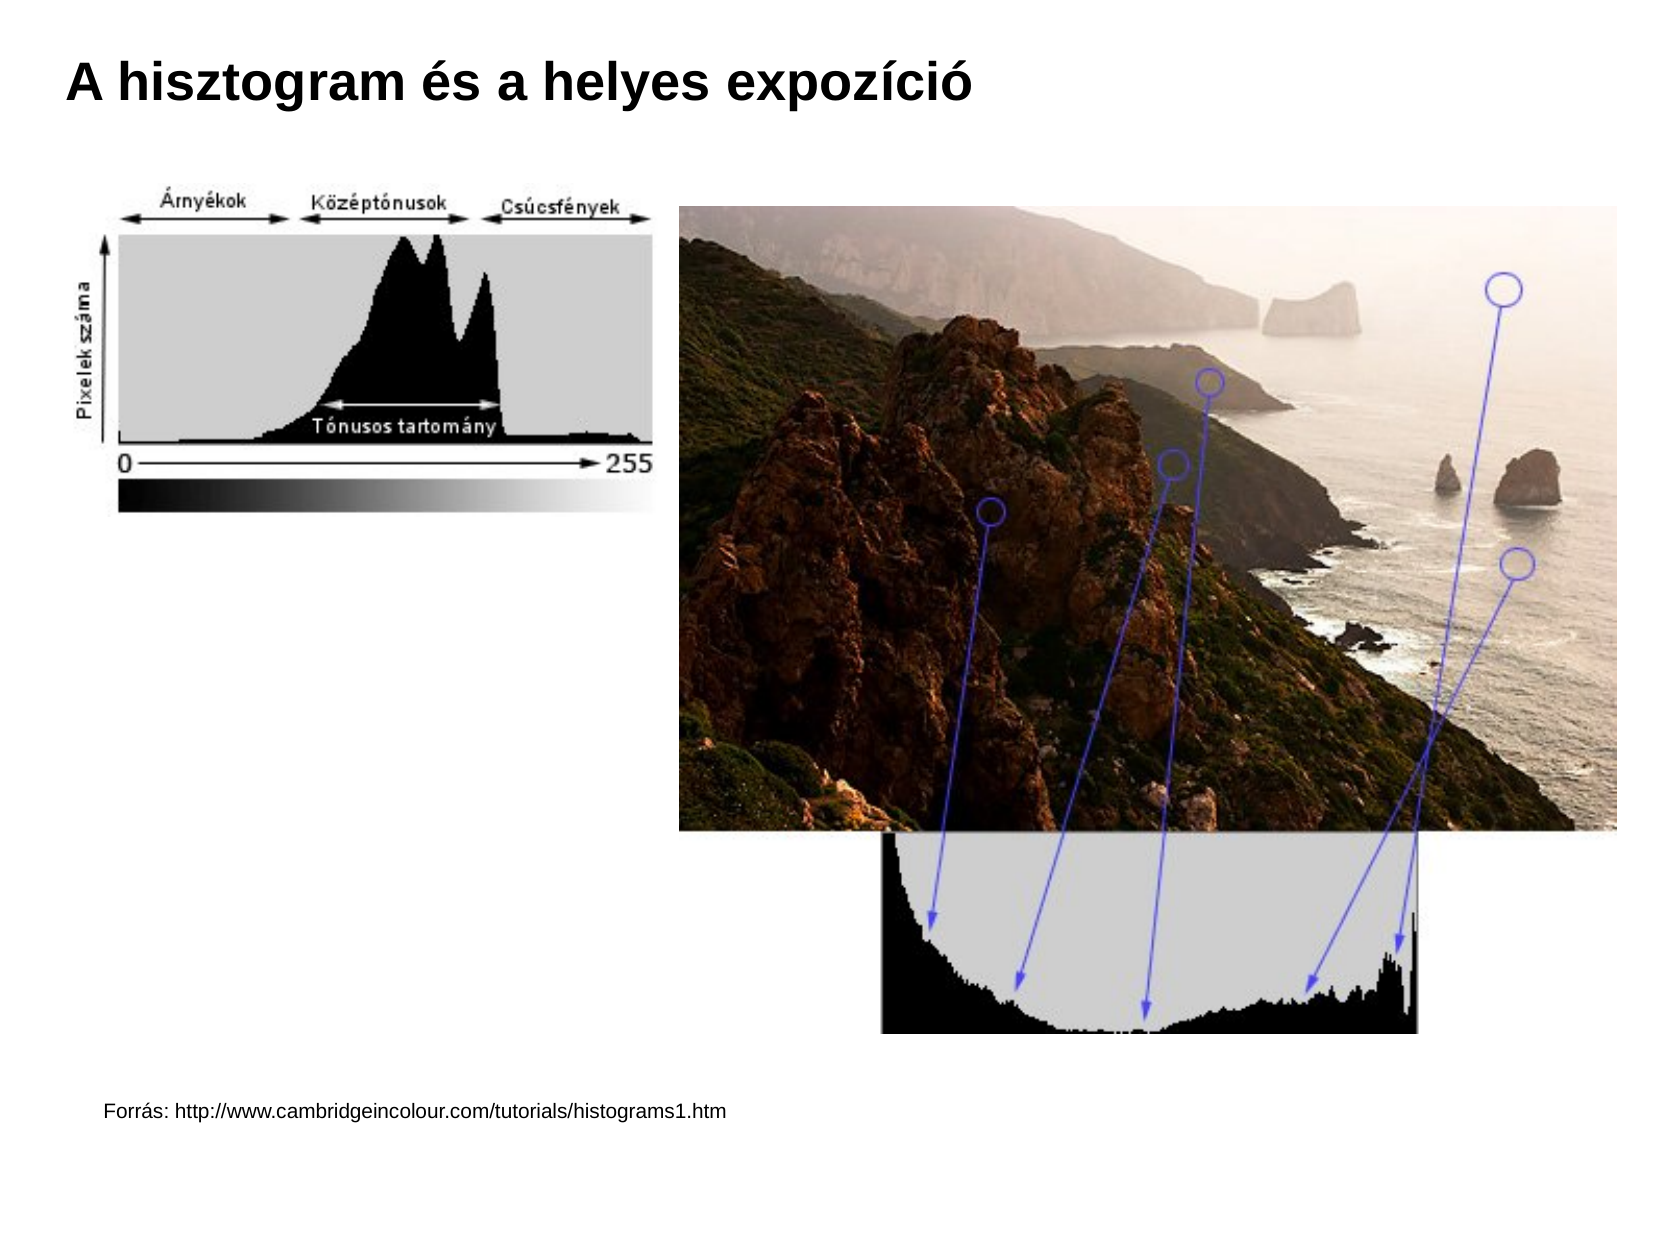

A hisztogram és a helyes expozíció
Forrás: http://www.cambridgeincolour.com/tutorials/histograms1.htm